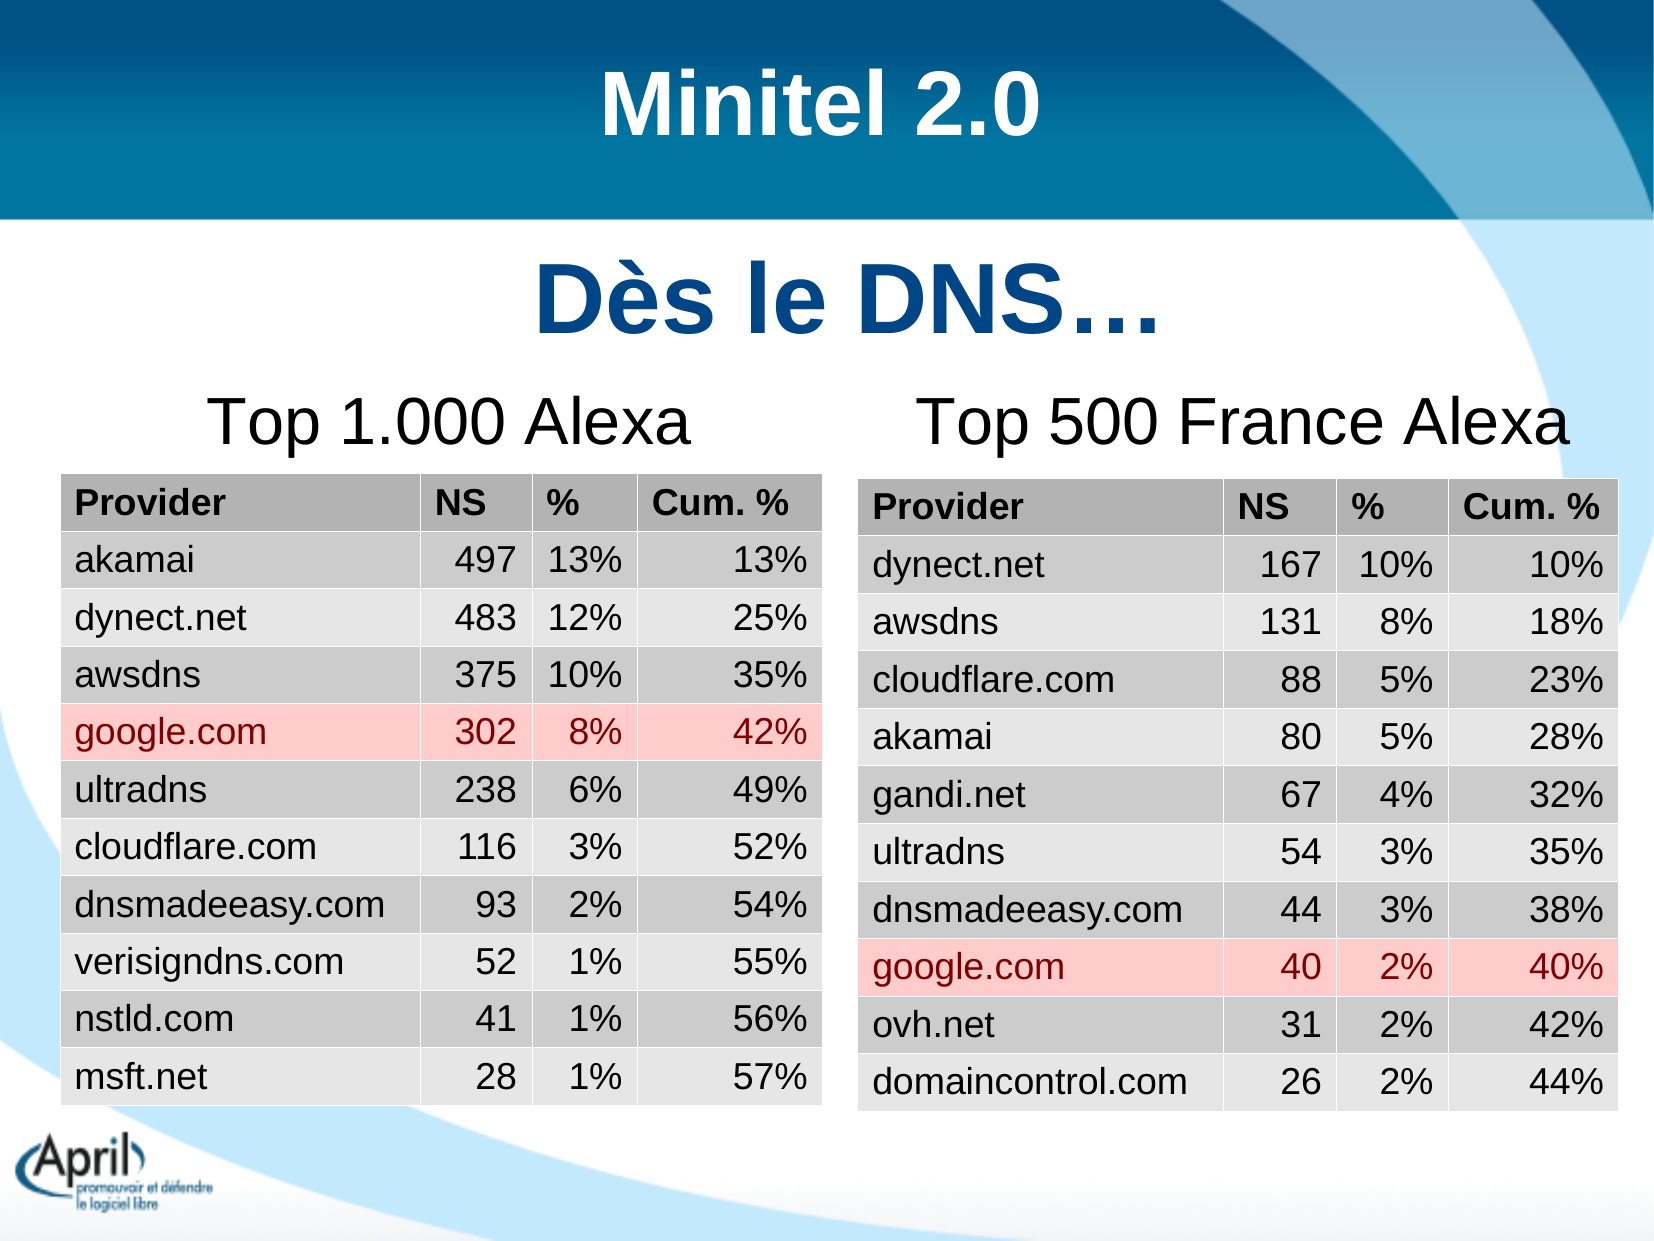

# Minitel 2.0
Dès le DNS…
Top 1.000 Alexa
Top 500 France Alexa
| Provider | NS | % | Cum. % |
| --- | --- | --- | --- |
| akamai | 497 | 13% | 13% |
| dynect.net | 483 | 12% | 25% |
| awsdns | 375 | 10% | 35% |
| google.com | 302 | 8% | 42% |
| ultradns | 238 | 6% | 49% |
| cloudflare.com | 116 | 3% | 52% |
| dnsmadeeasy.com | 93 | 2% | 54% |
| verisigndns.com | 52 | 1% | 55% |
| nstld.com | 41 | 1% | 56% |
| msft.net | 28 | 1% | 57% |
| Provider | NS | % | Cum. % |
| --- | --- | --- | --- |
| dynect.net | 167 | 10% | 10% |
| awsdns | 131 | 8% | 18% |
| cloudflare.com | 88 | 5% | 23% |
| akamai | 80 | 5% | 28% |
| gandi.net | 67 | 4% | 32% |
| ultradns | 54 | 3% | 35% |
| dnsmadeeasy.com | 44 | 3% | 38% |
| google.com | 40 | 2% | 40% |
| ovh.net | 31 | 2% | 42% |
| domaincontrol.com | 26 | 2% | 44% |